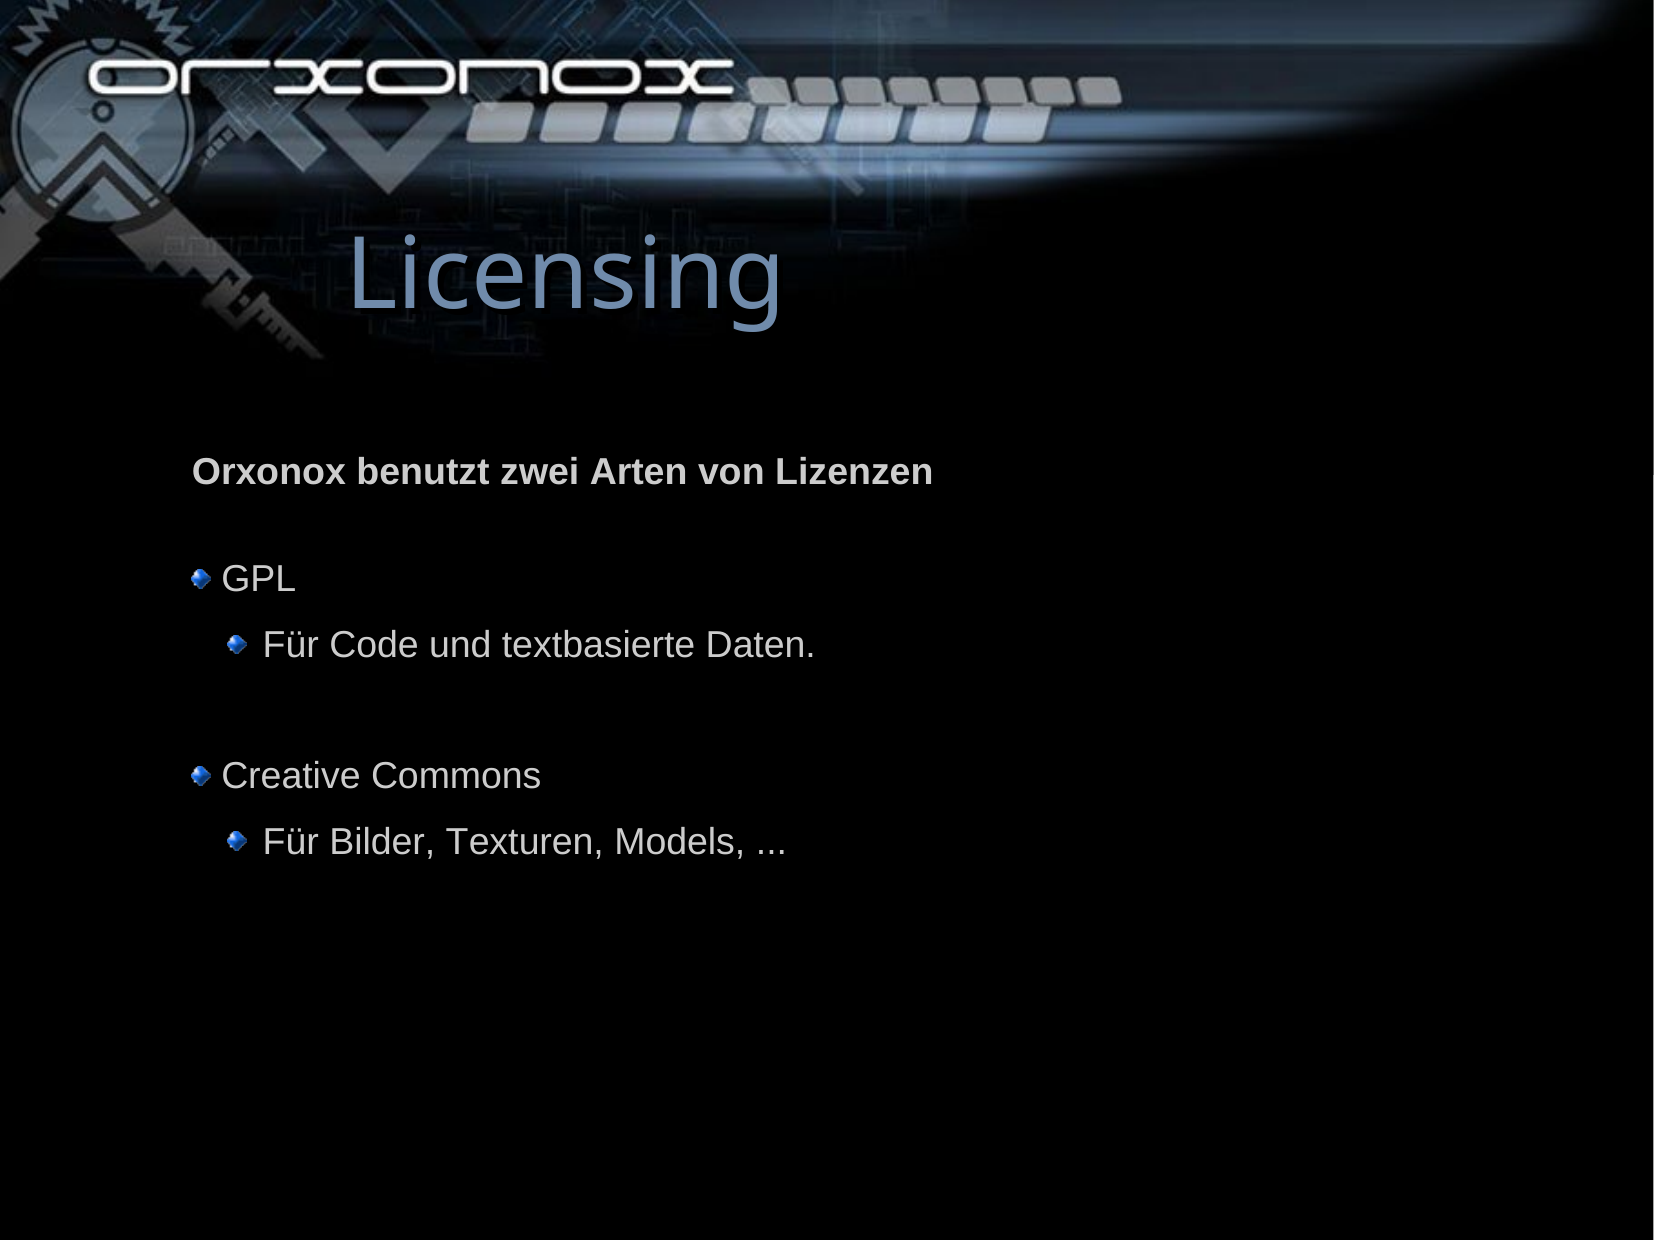

Licensing
Orxonox benutzt zwei Arten von Lizenzen
 GPL
Für Code und textbasierte Daten.
 Creative Commons
Für Bilder, Texturen, Models, ...